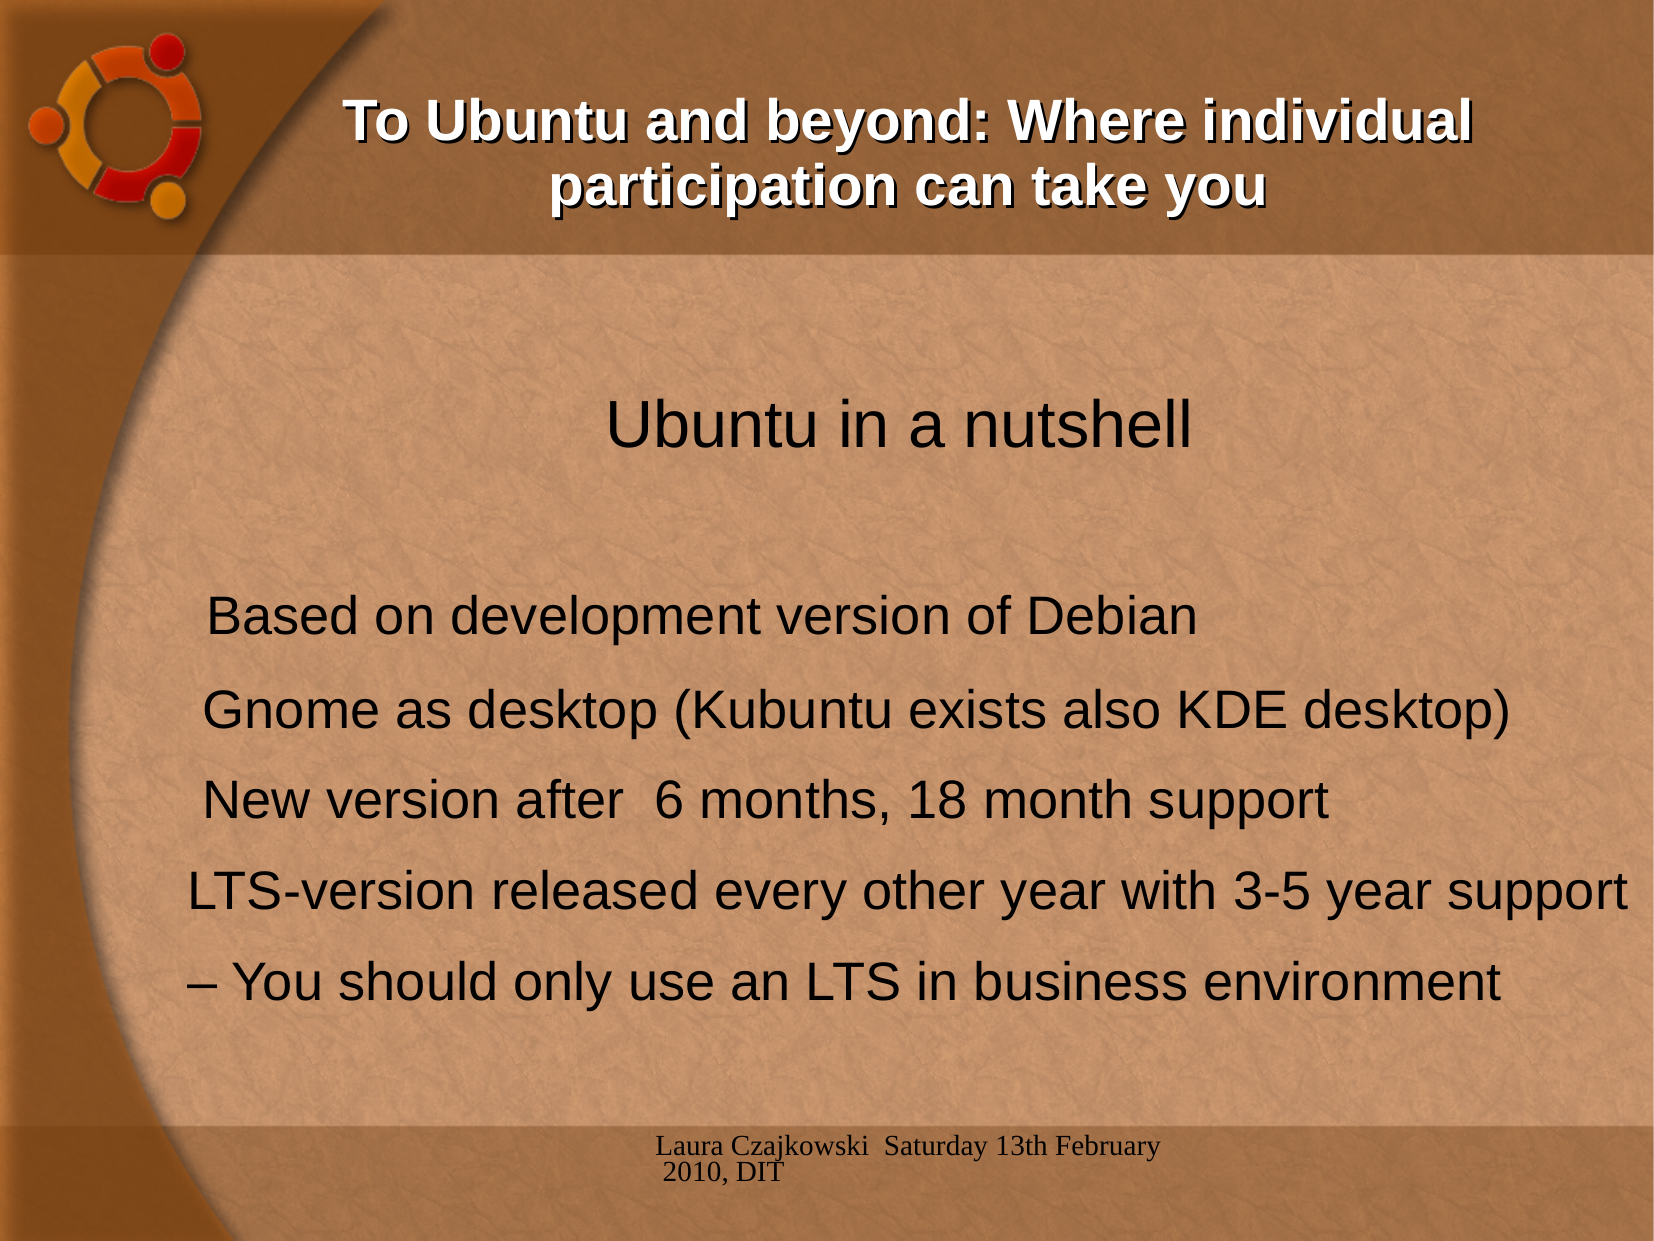

# To Ubuntu and beyond: Where individual participation can take you
Ubuntu in a nutshell
 Based on development version of Debian
 Gnome as desktop (Kubuntu exists also KDE desktop)
 New version after 6 months, 18 month support
LTS-version released every other year with 3-5 year support – You should only use an LTS in business environment
Laura Czajkowski Saturday 13th February 2010, DIT